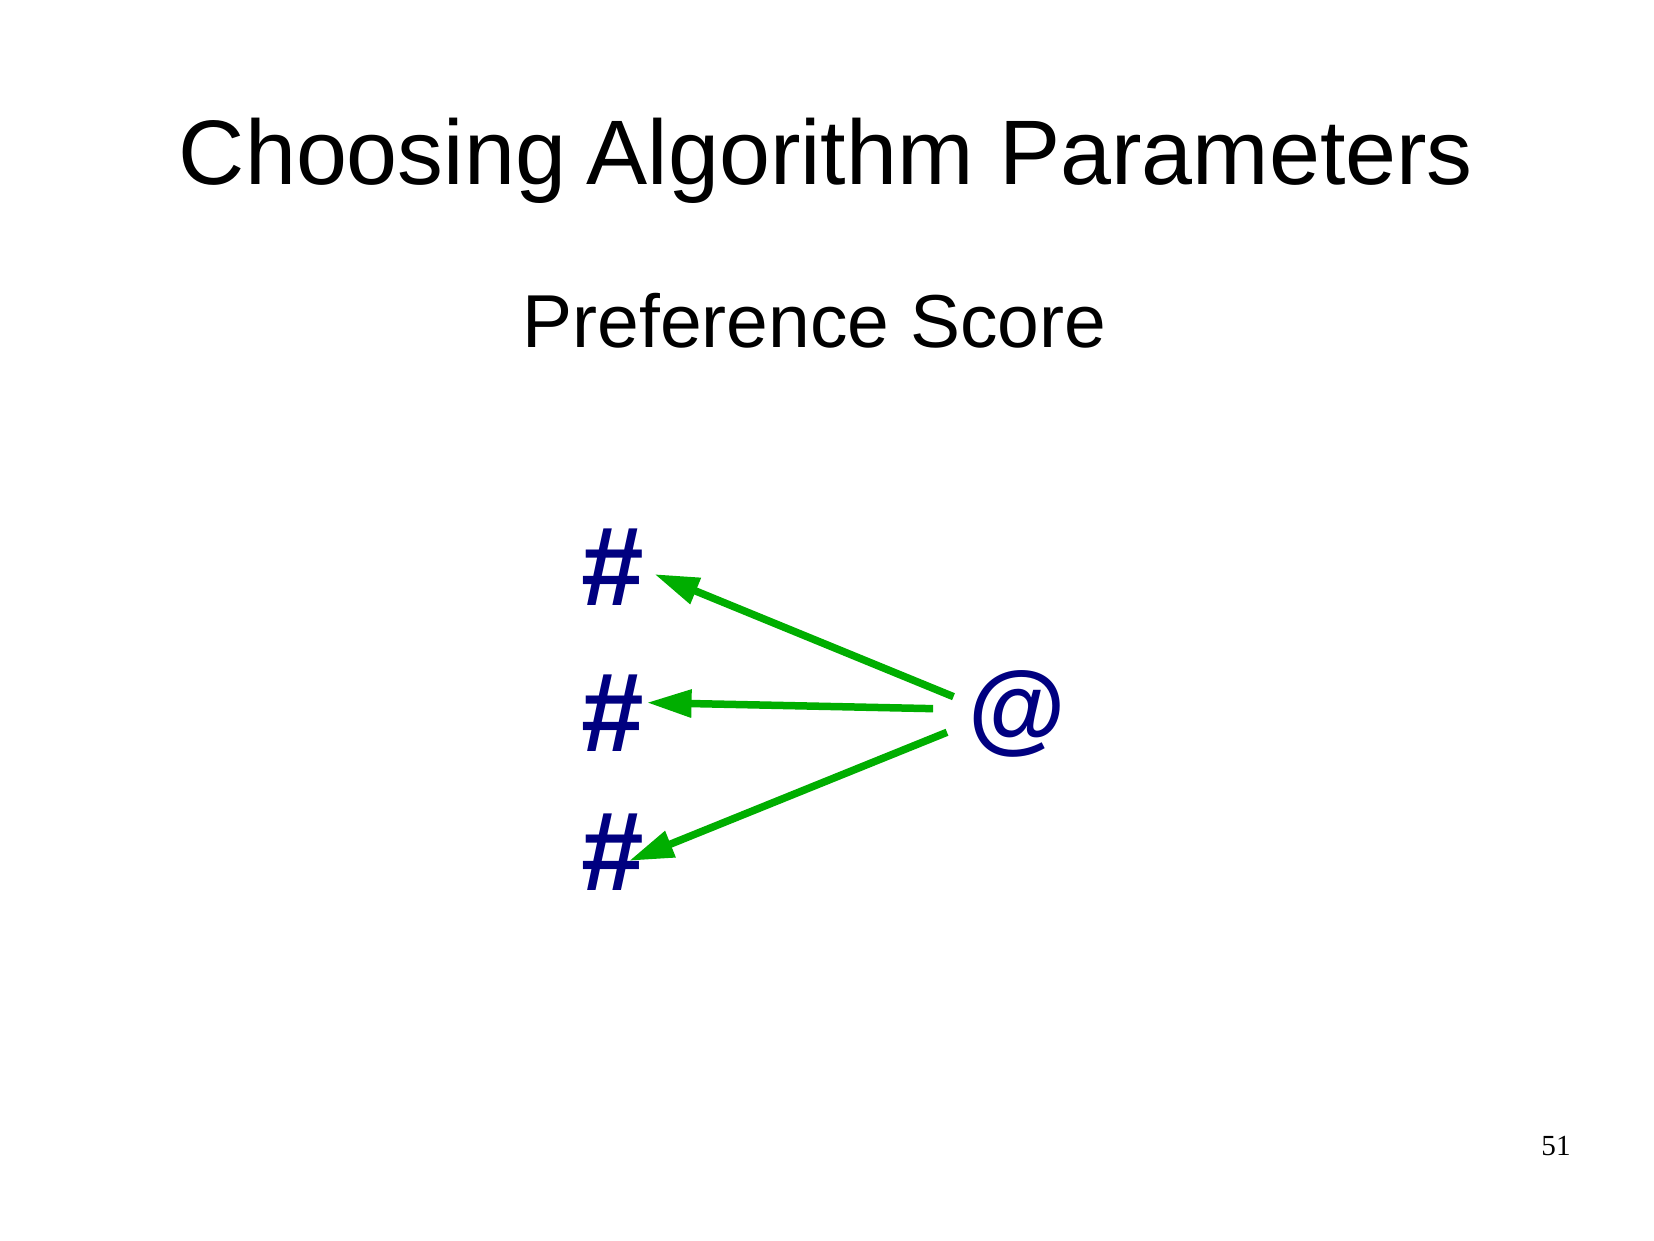

# Choosing Algorithm Parameters
Preference Score
#
#
#
@
51